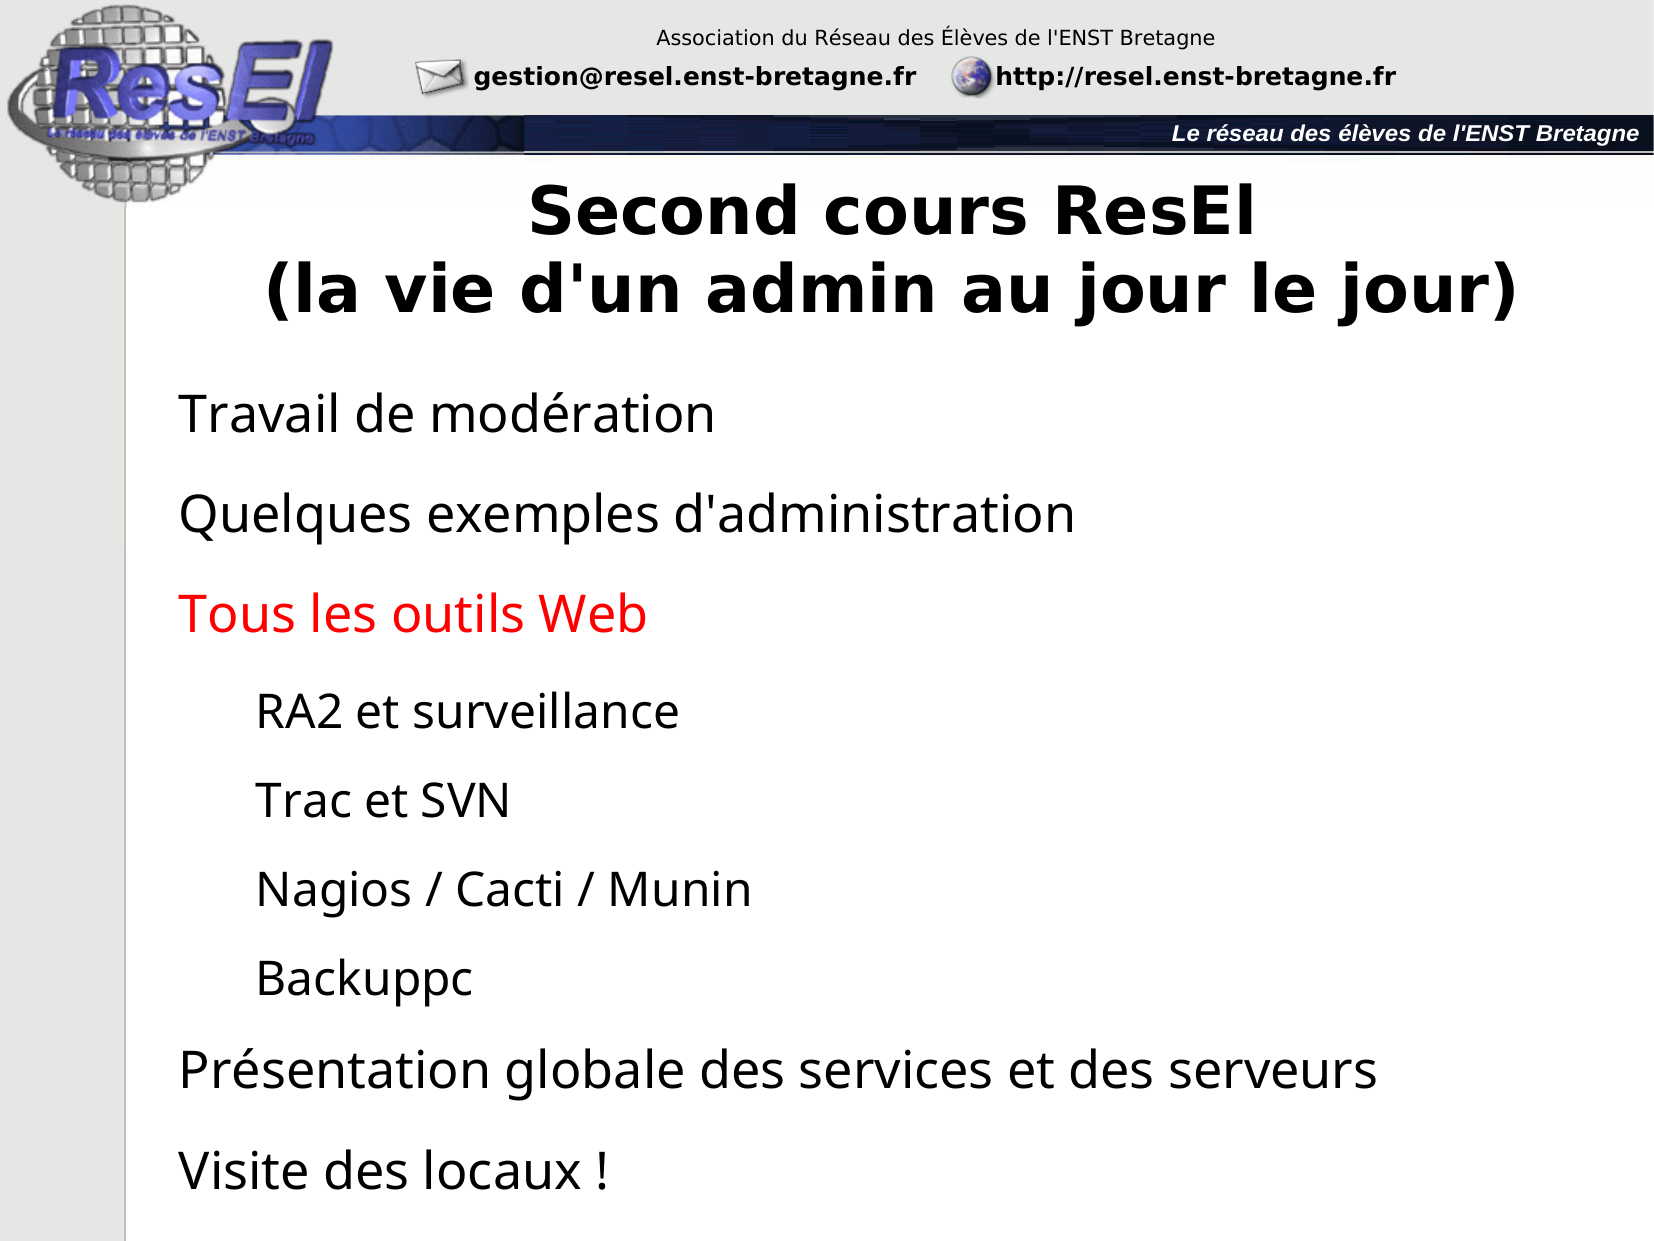

# Second cours ResEl (la vie d'un admin au jour le jour)
Travail de modération
Quelques exemples d'administration
Tous les outils Web
RA2 et surveillance
Trac et SVN
Nagios / Cacti / Munin
Backuppc
Présentation globale des services et des serveurs
Visite des locaux !